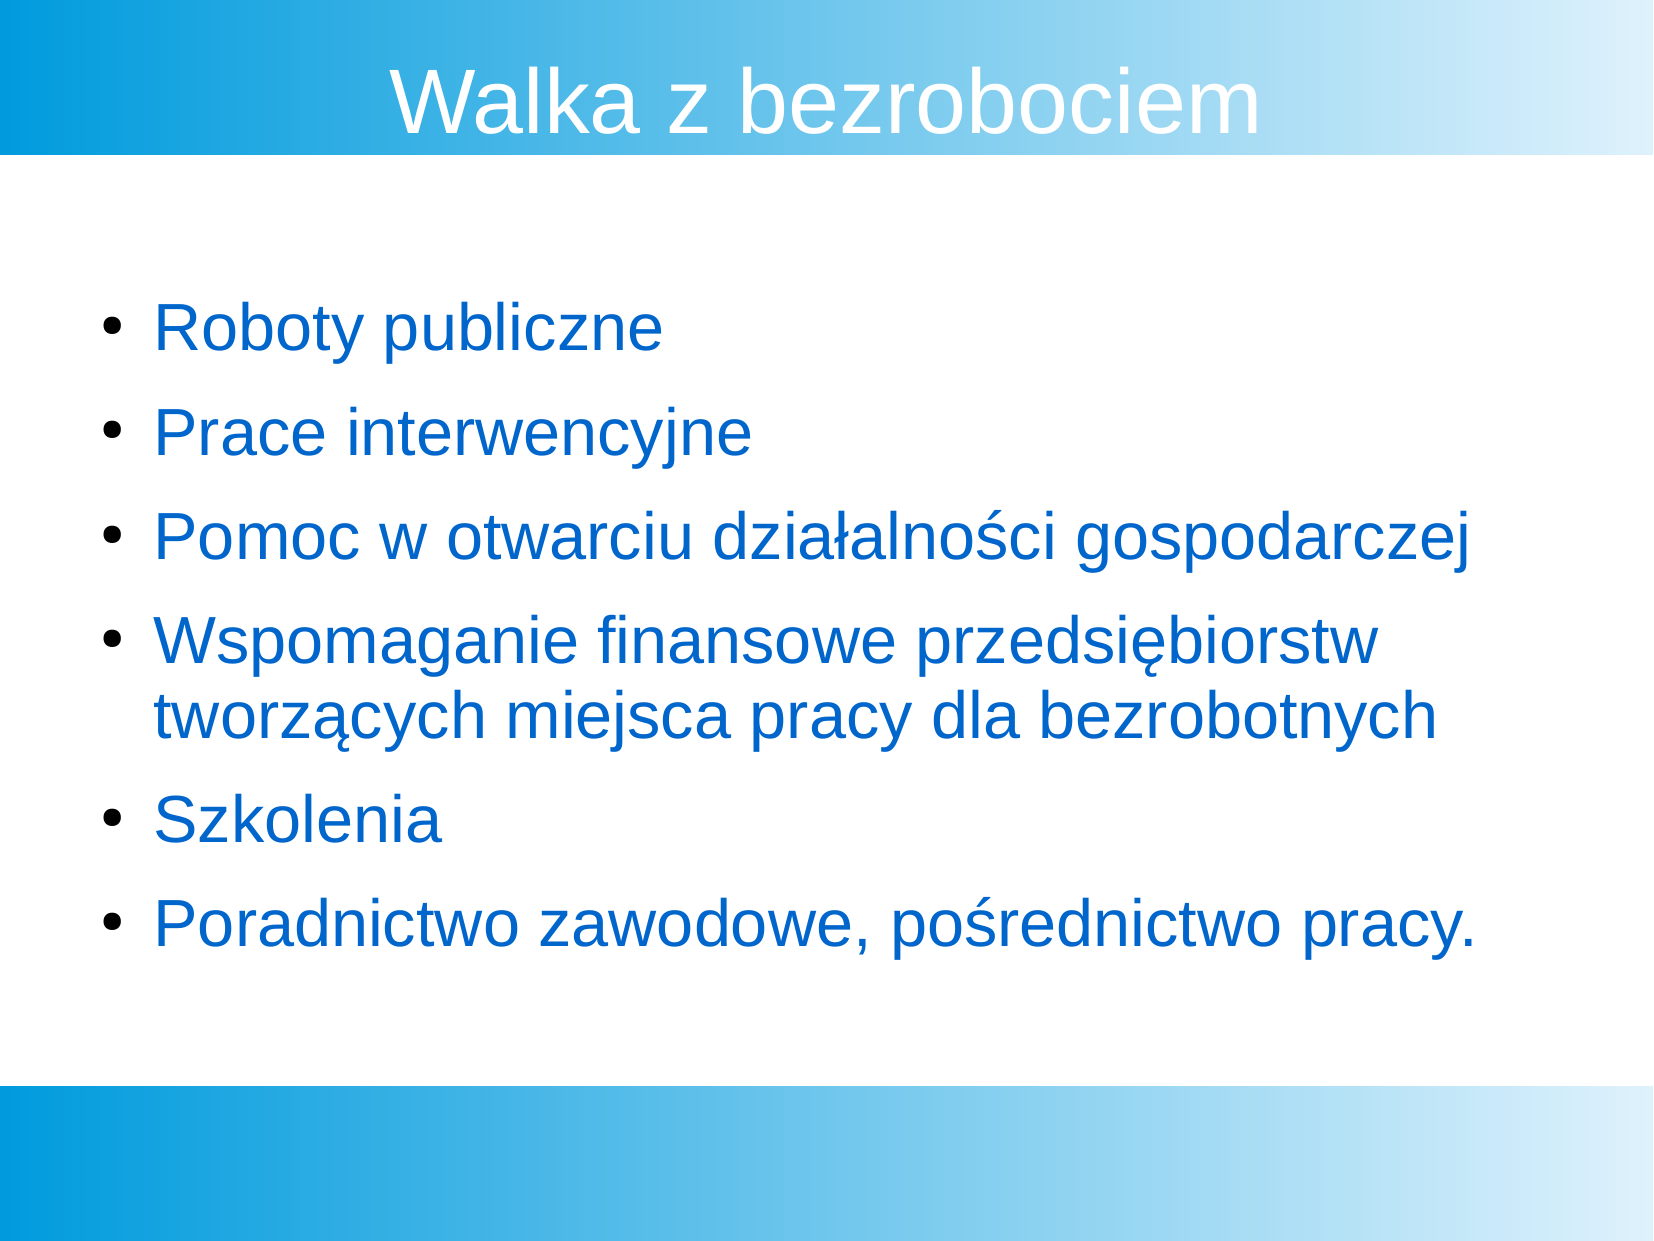

# Walka z bezrobociem
Roboty publiczne
Prace interwencyjne
Pomoc w otwarciu działalności gospodarczej
Wspomaganie finansowe przedsiębiorstw tworzących miejsca pracy dla bezrobotnych
Szkolenia
Poradnictwo zawodowe, pośrednictwo pracy.